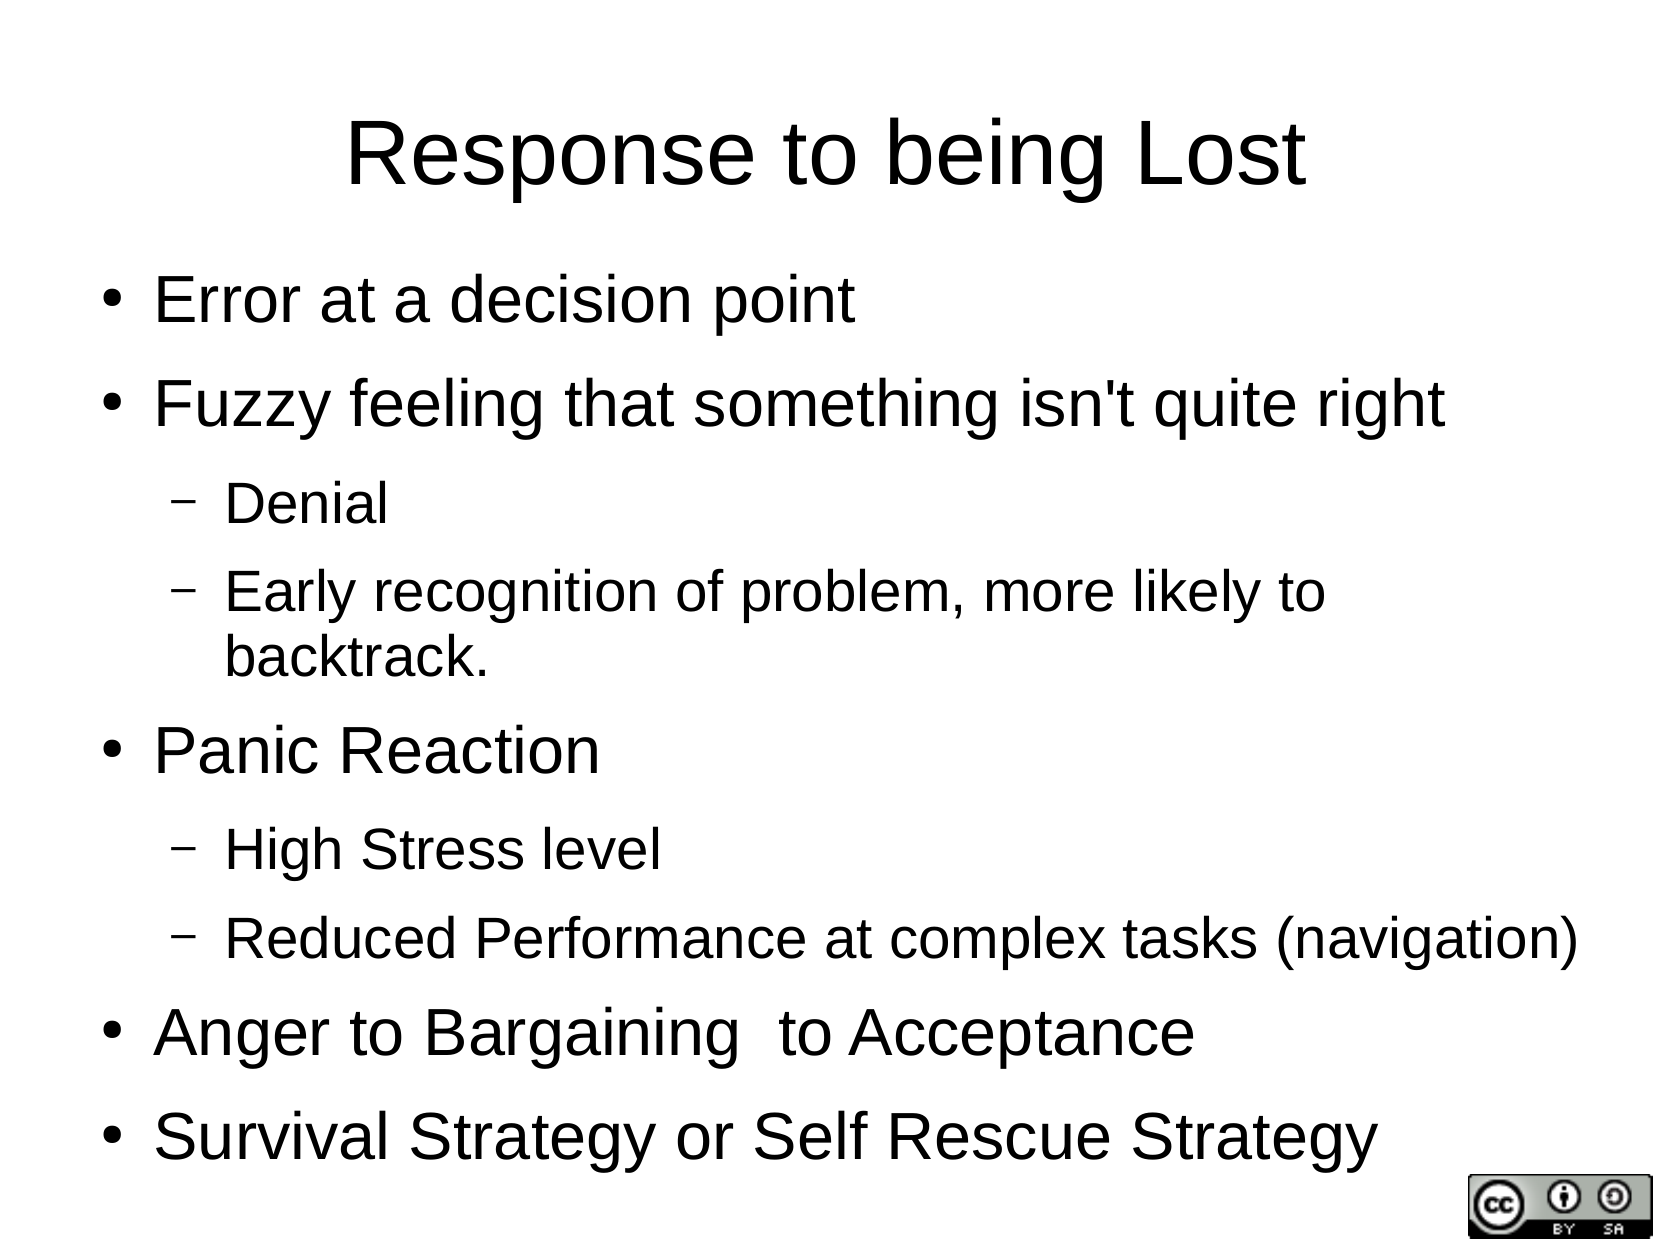

# Response to being Lost
Error at a decision point
Fuzzy feeling that something isn't quite right
Denial
Early recognition of problem, more likely to backtrack.
Panic Reaction
High Stress level
Reduced Performance at complex tasks (navigation)
Anger to Bargaining to Acceptance
Survival Strategy or Self Rescue Strategy